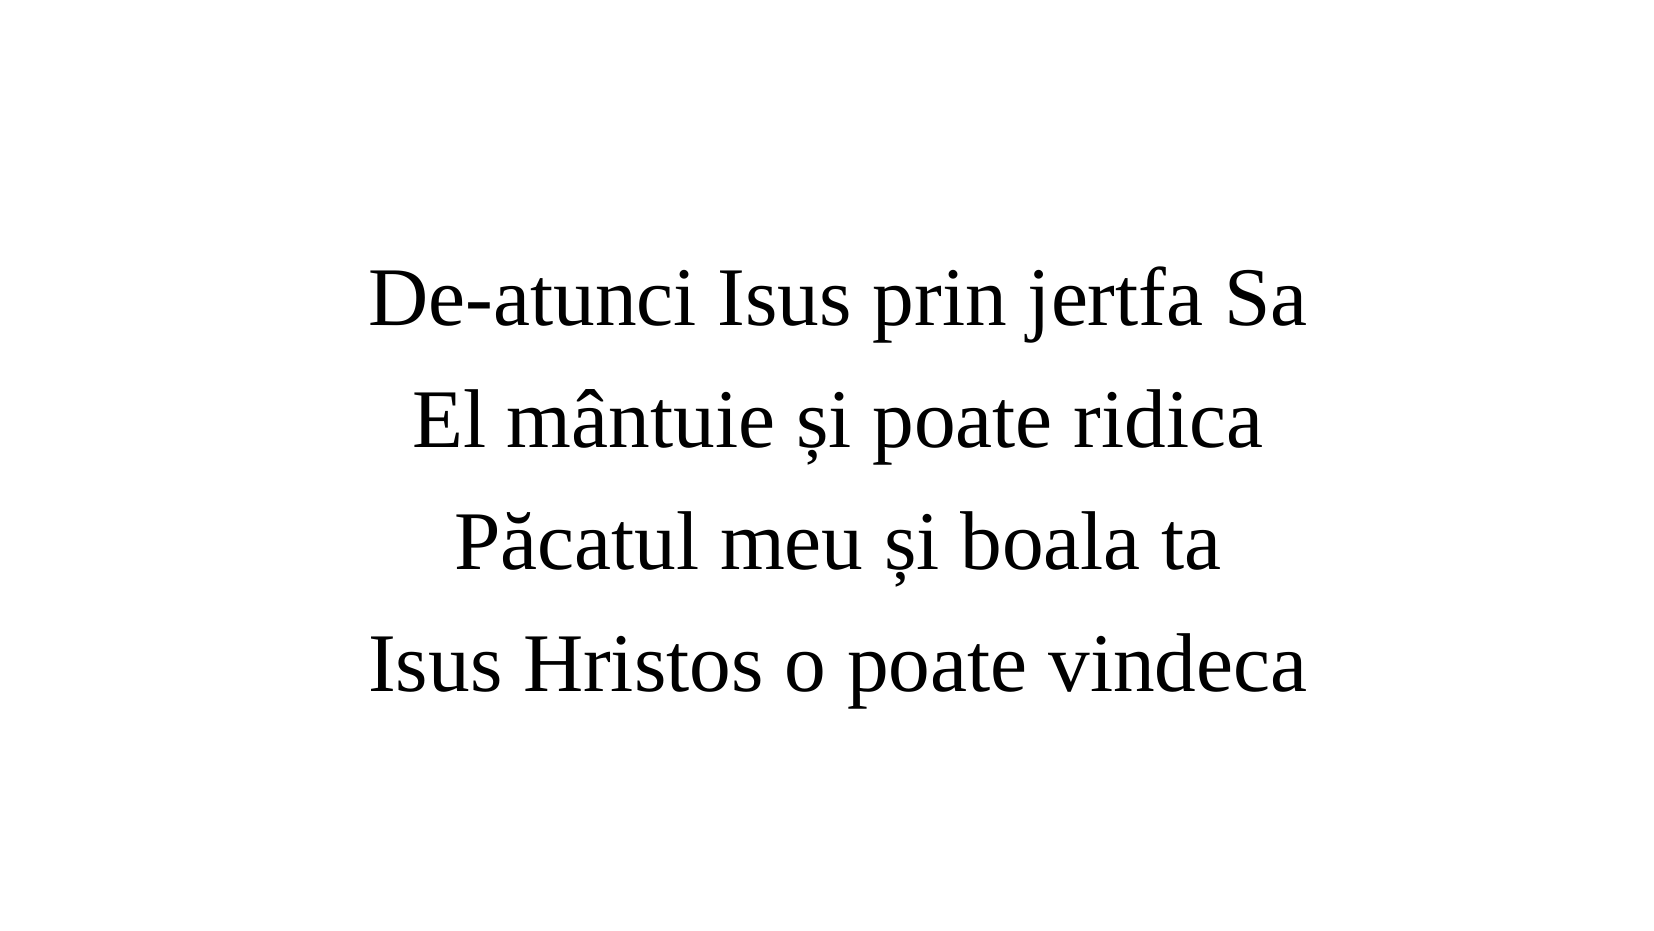

# De-atunci Isus prin jertfa Sa
El mântuie și poate ridica
Păcatul meu și boala ta
Isus Hristos o poate vindeca